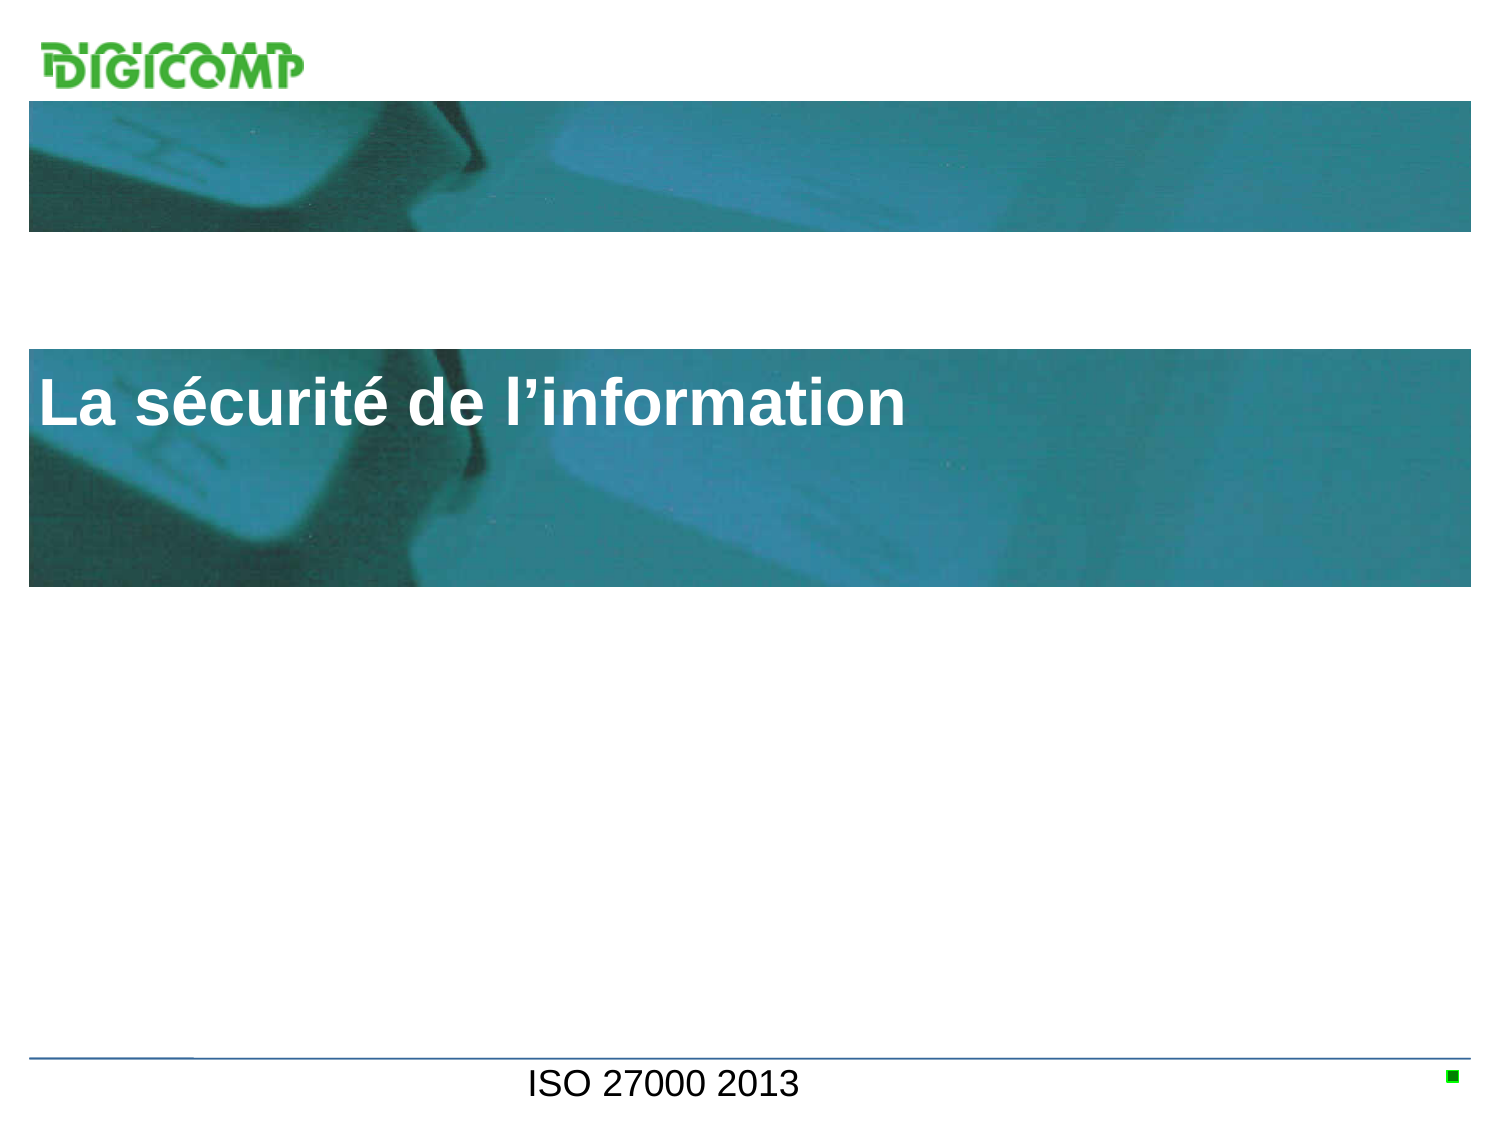

# La sécurité de l’information
Notions de base
ISO 27000 2013